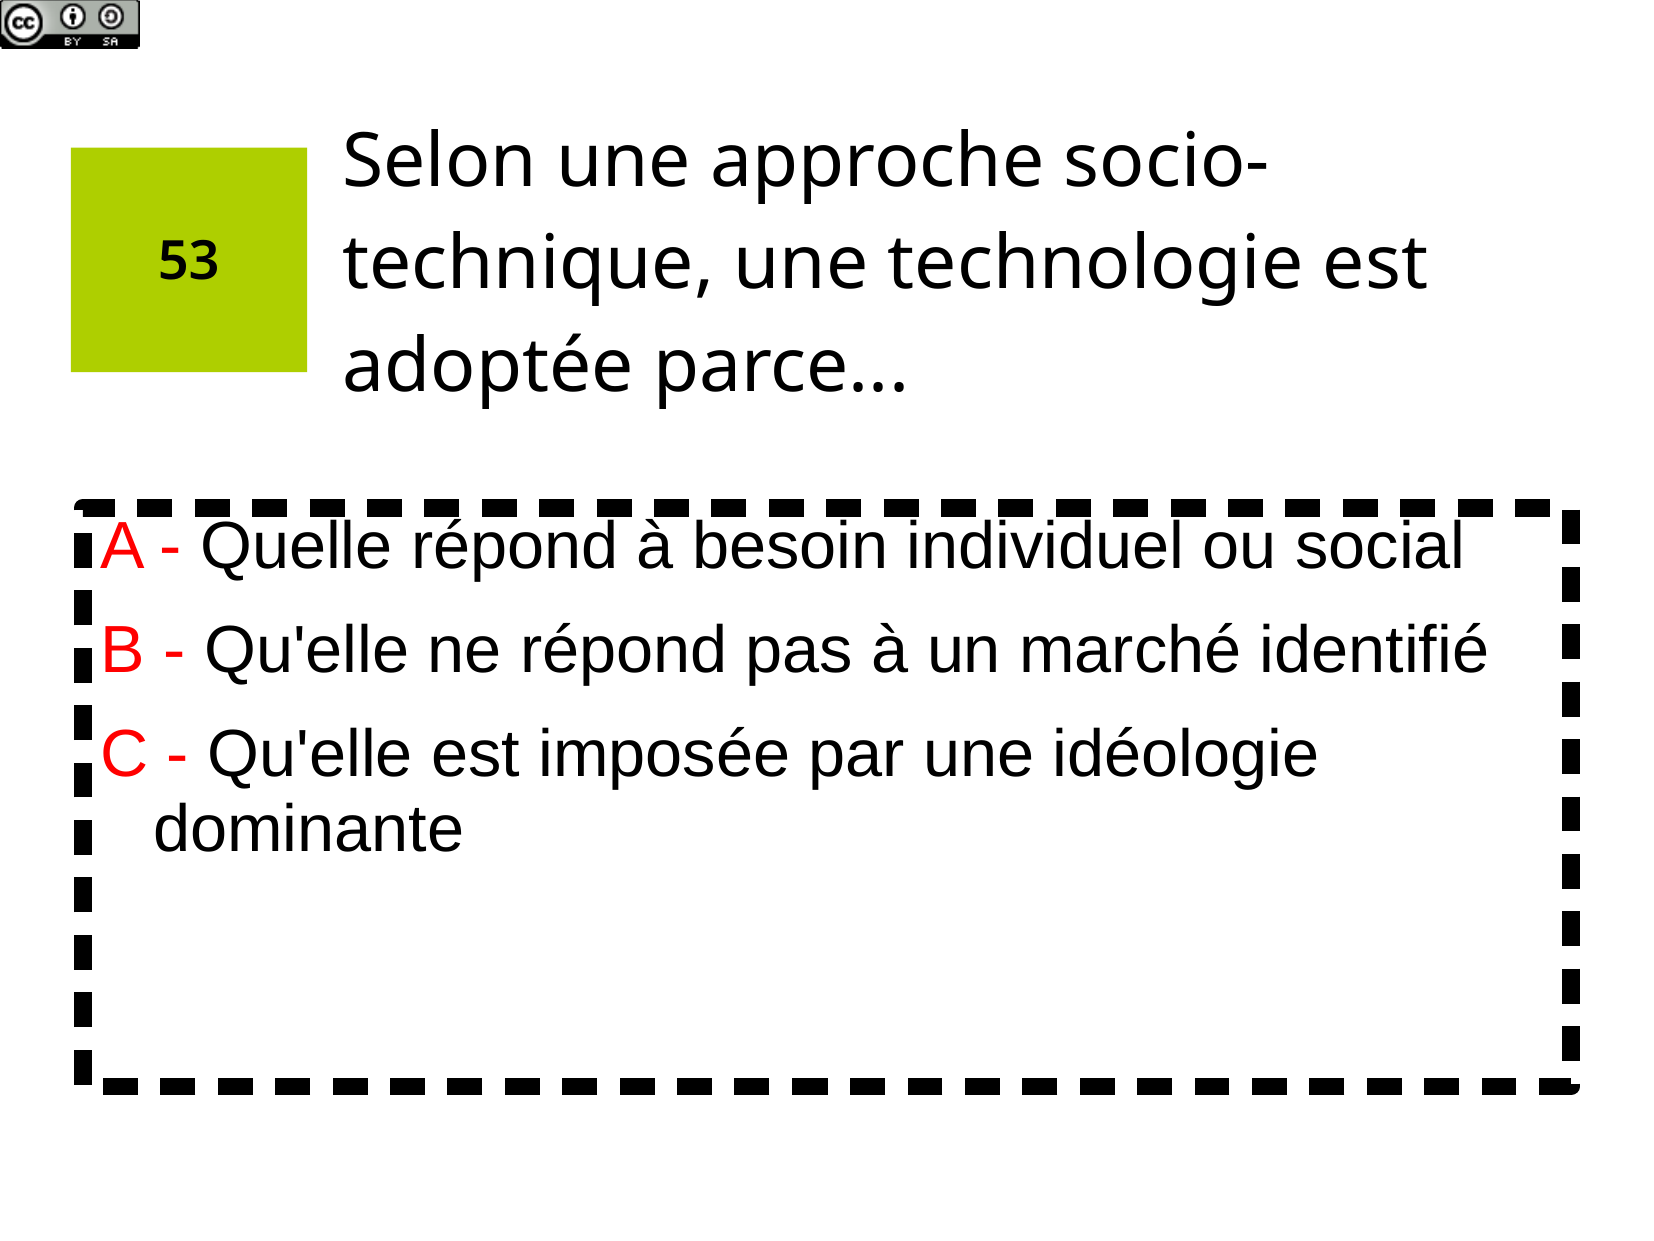

# Selon une approche socio-technique, une technologie est adoptée parce...
53
Quelle répond à besoin individuel ou social
Qu'elle ne répond pas à un marché identifié
Qu'elle est imposée par une idéologie dominante